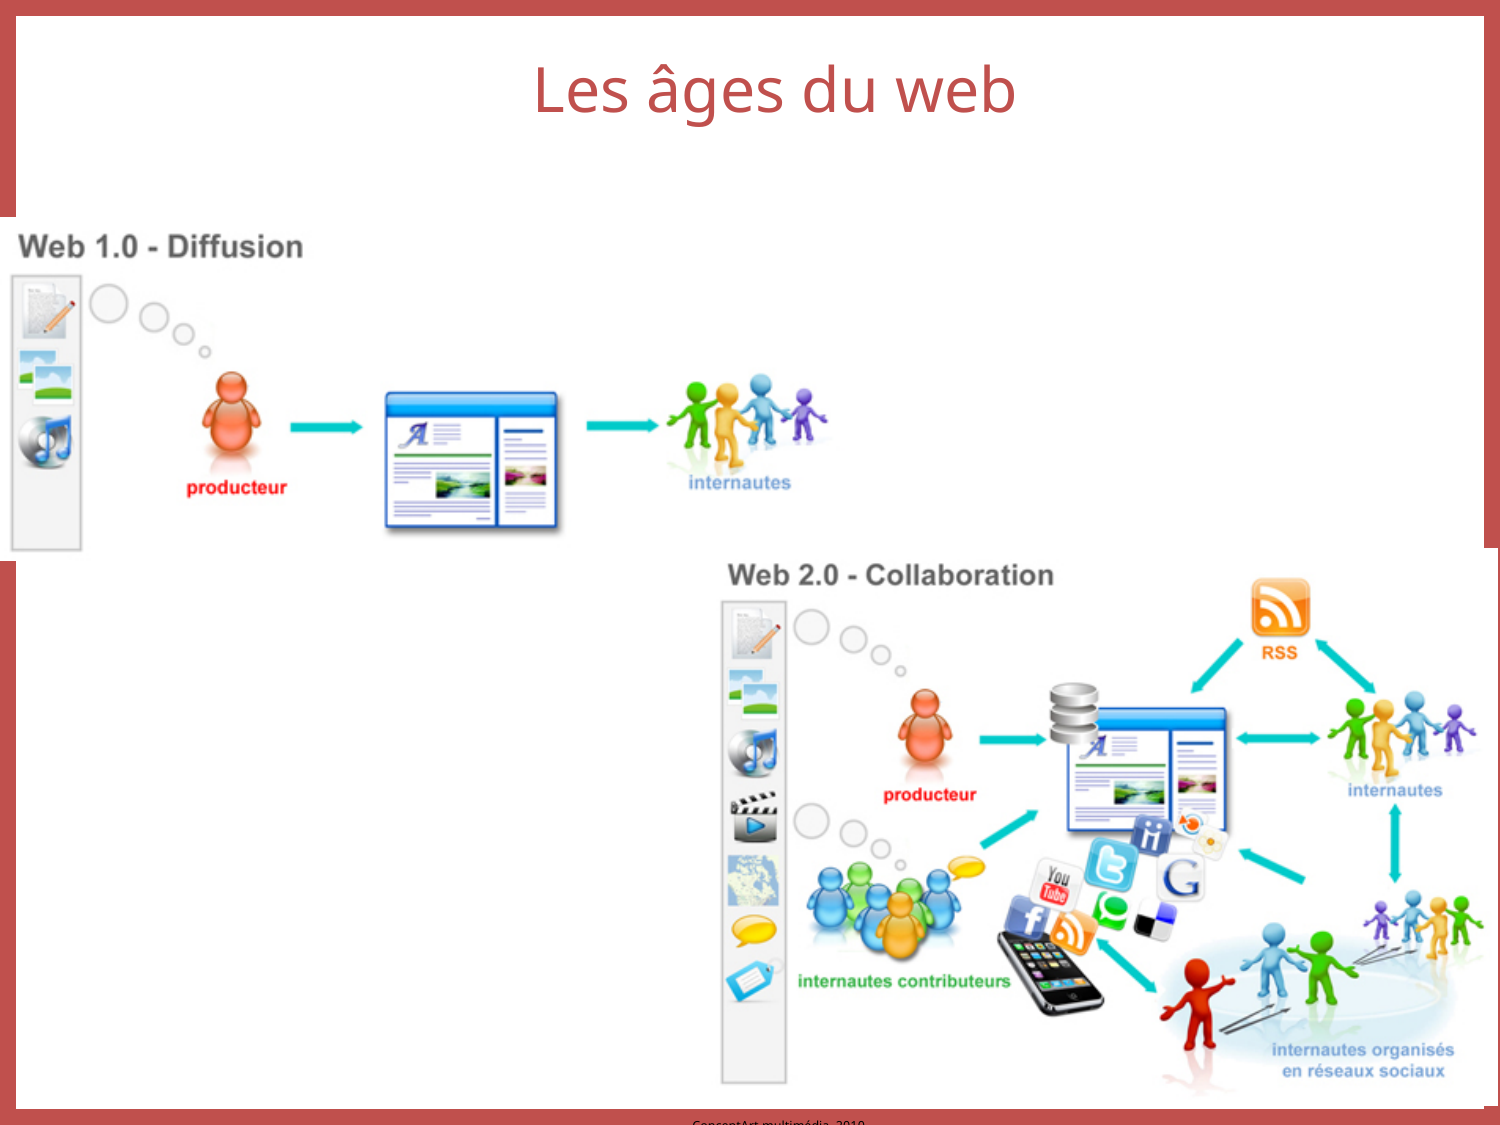

Les âges du web
ConceptArt multimédia, 2010